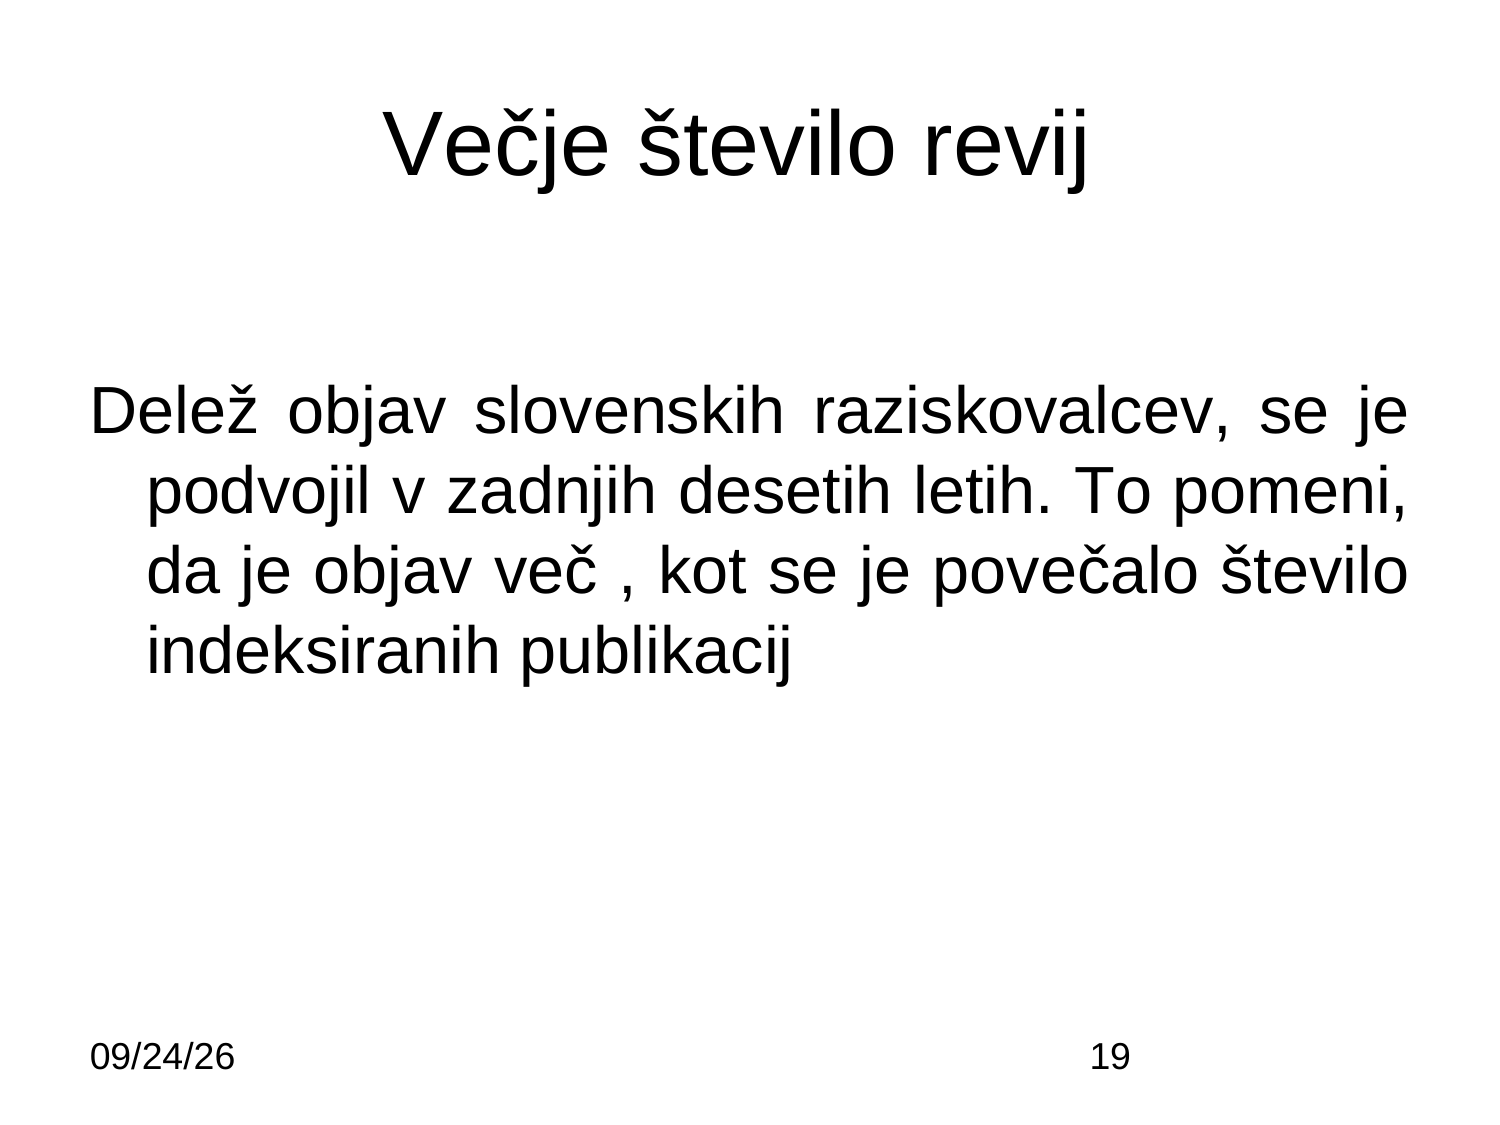

# Večje število revij
Delež objav slovenskih raziskovalcev, se je podvojil v zadnjih desetih letih. To pomeni, da je objav več , kot se je povečalo število indeksiranih publikacij
19